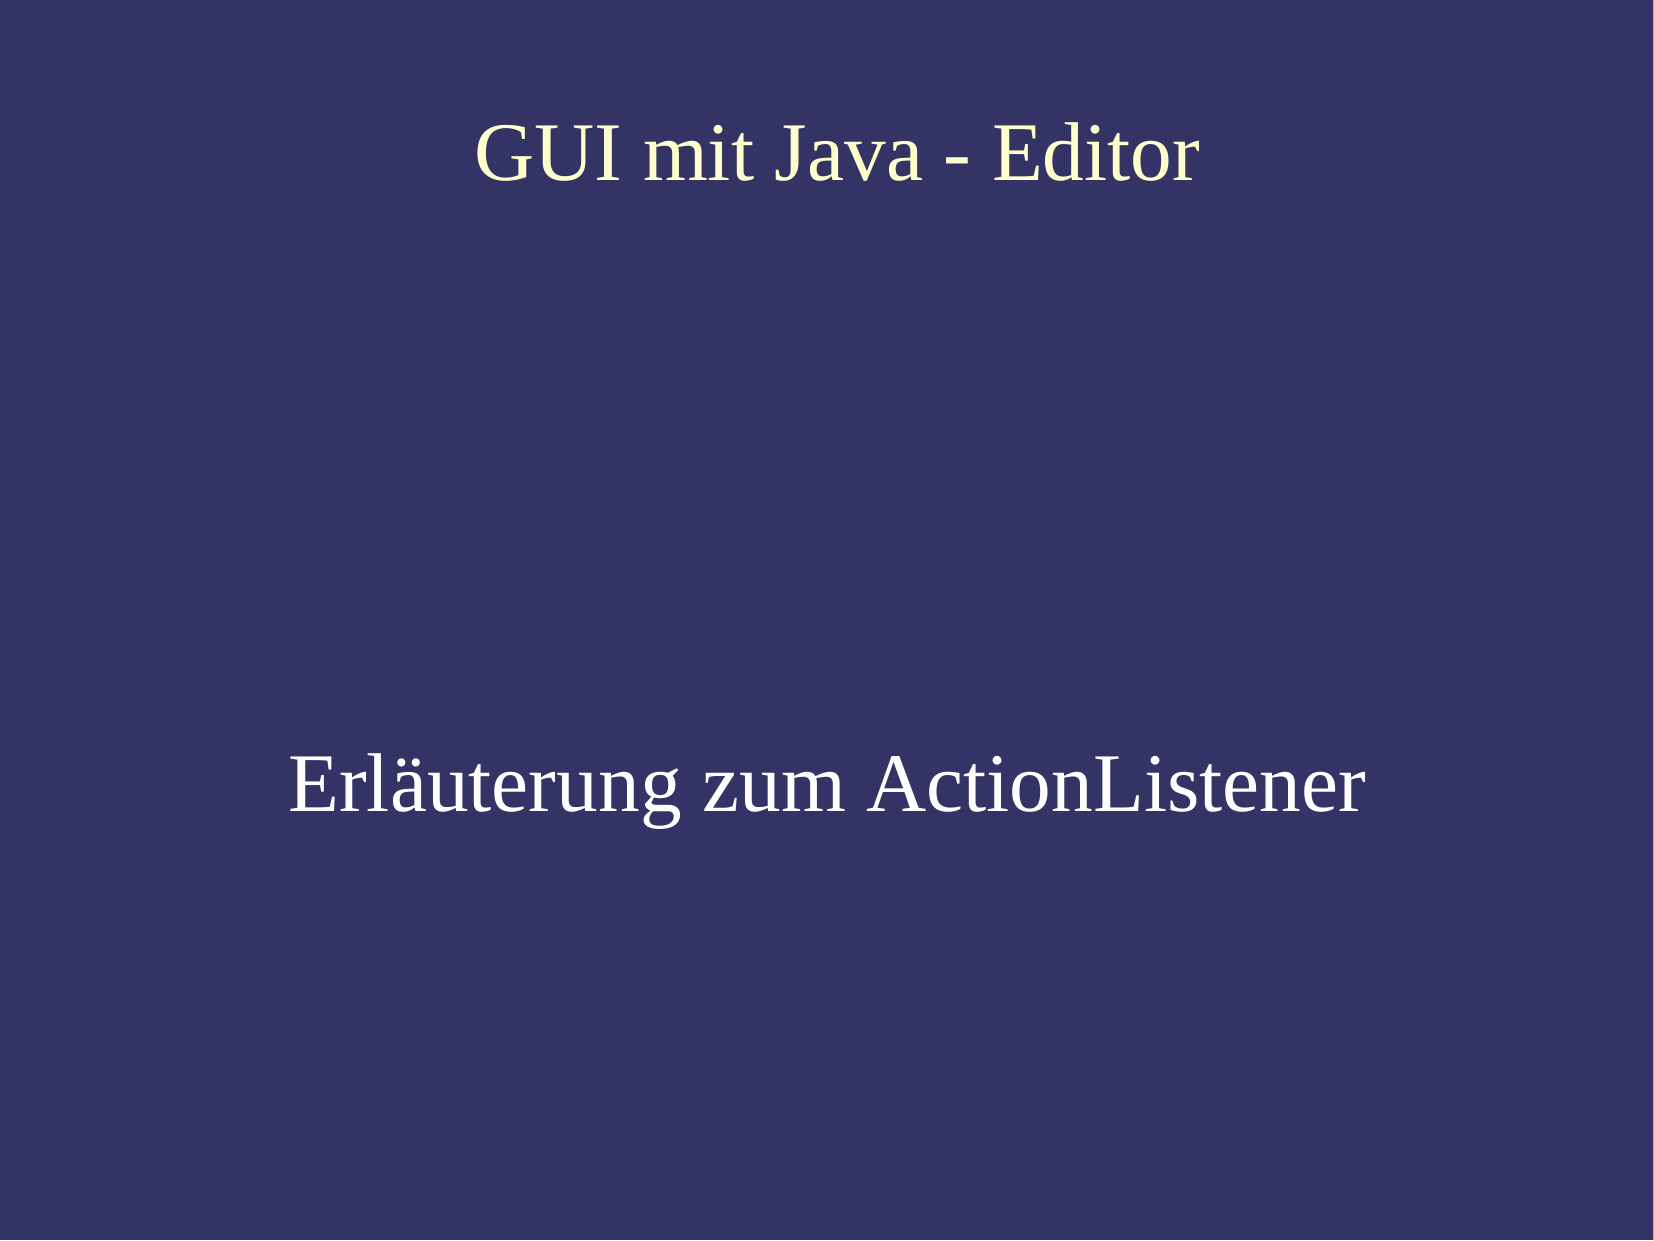

# GUI mit Java - Editor
Erläuterung zum ActionListener